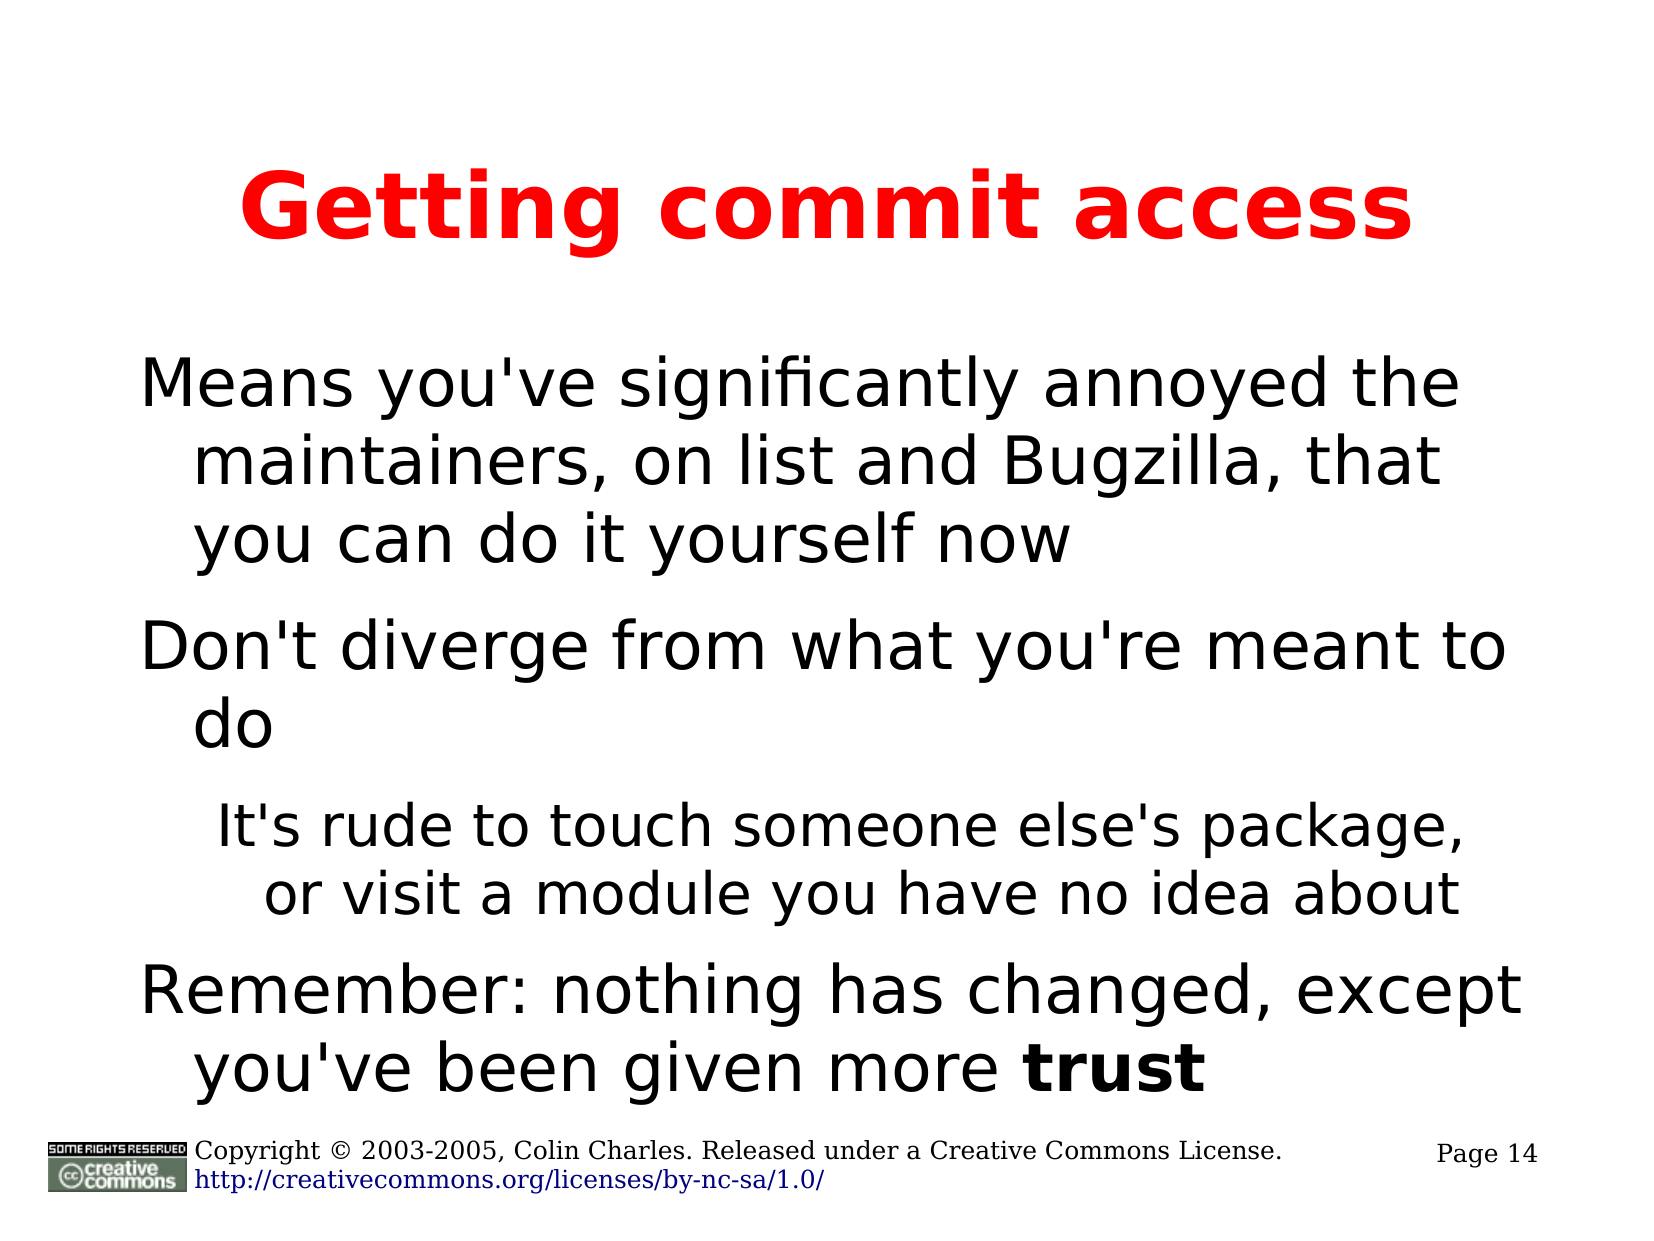

# Getting commit access
Means you've significantly annoyed the maintainers, on list and Bugzilla, that you can do it yourself now
Don't diverge from what you're meant to do
It's rude to touch someone else's package, or visit a module you have no idea about
Remember: nothing has changed, except you've been given more trust